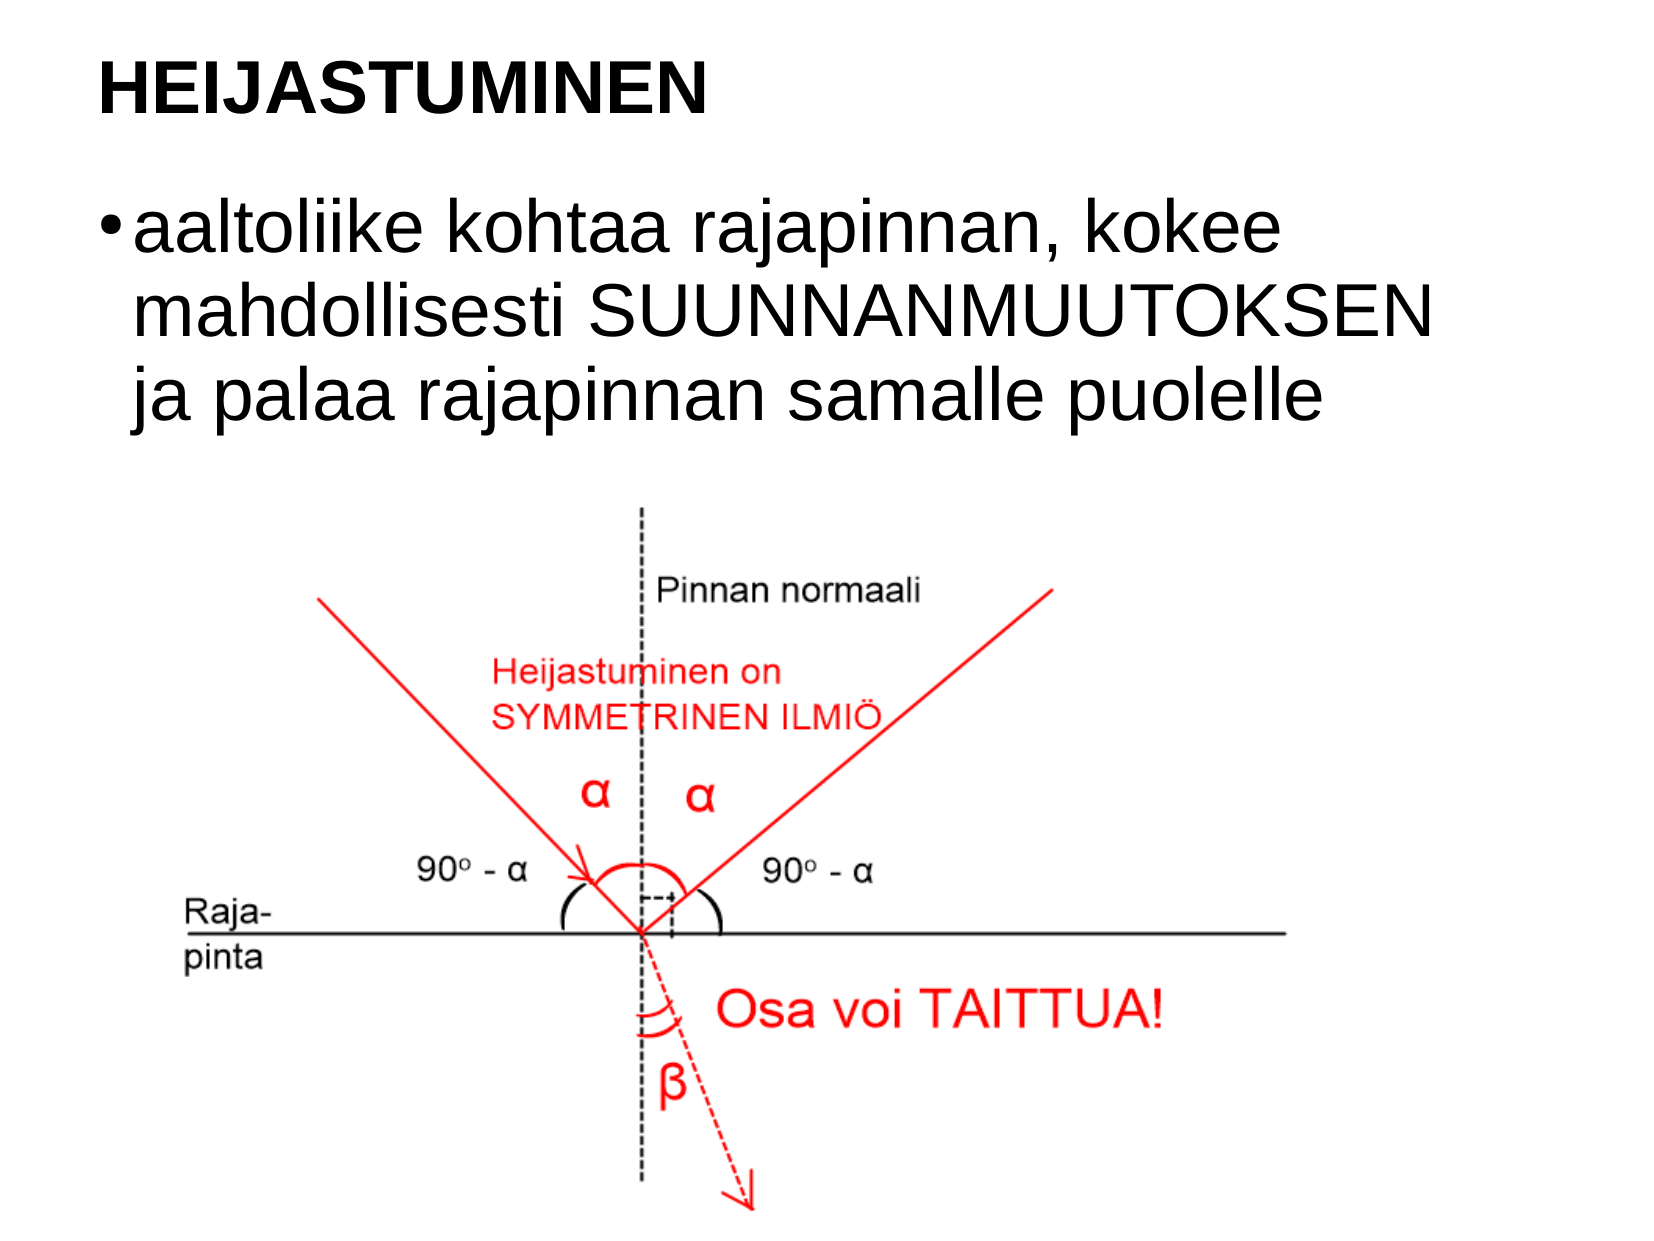

HEIJASTUMINEN
aaltoliike kohtaa rajapinnan, kokee mahdollisesti SUUNNANMUUTOKSEN ja palaa rajapinnan samalle puolelle